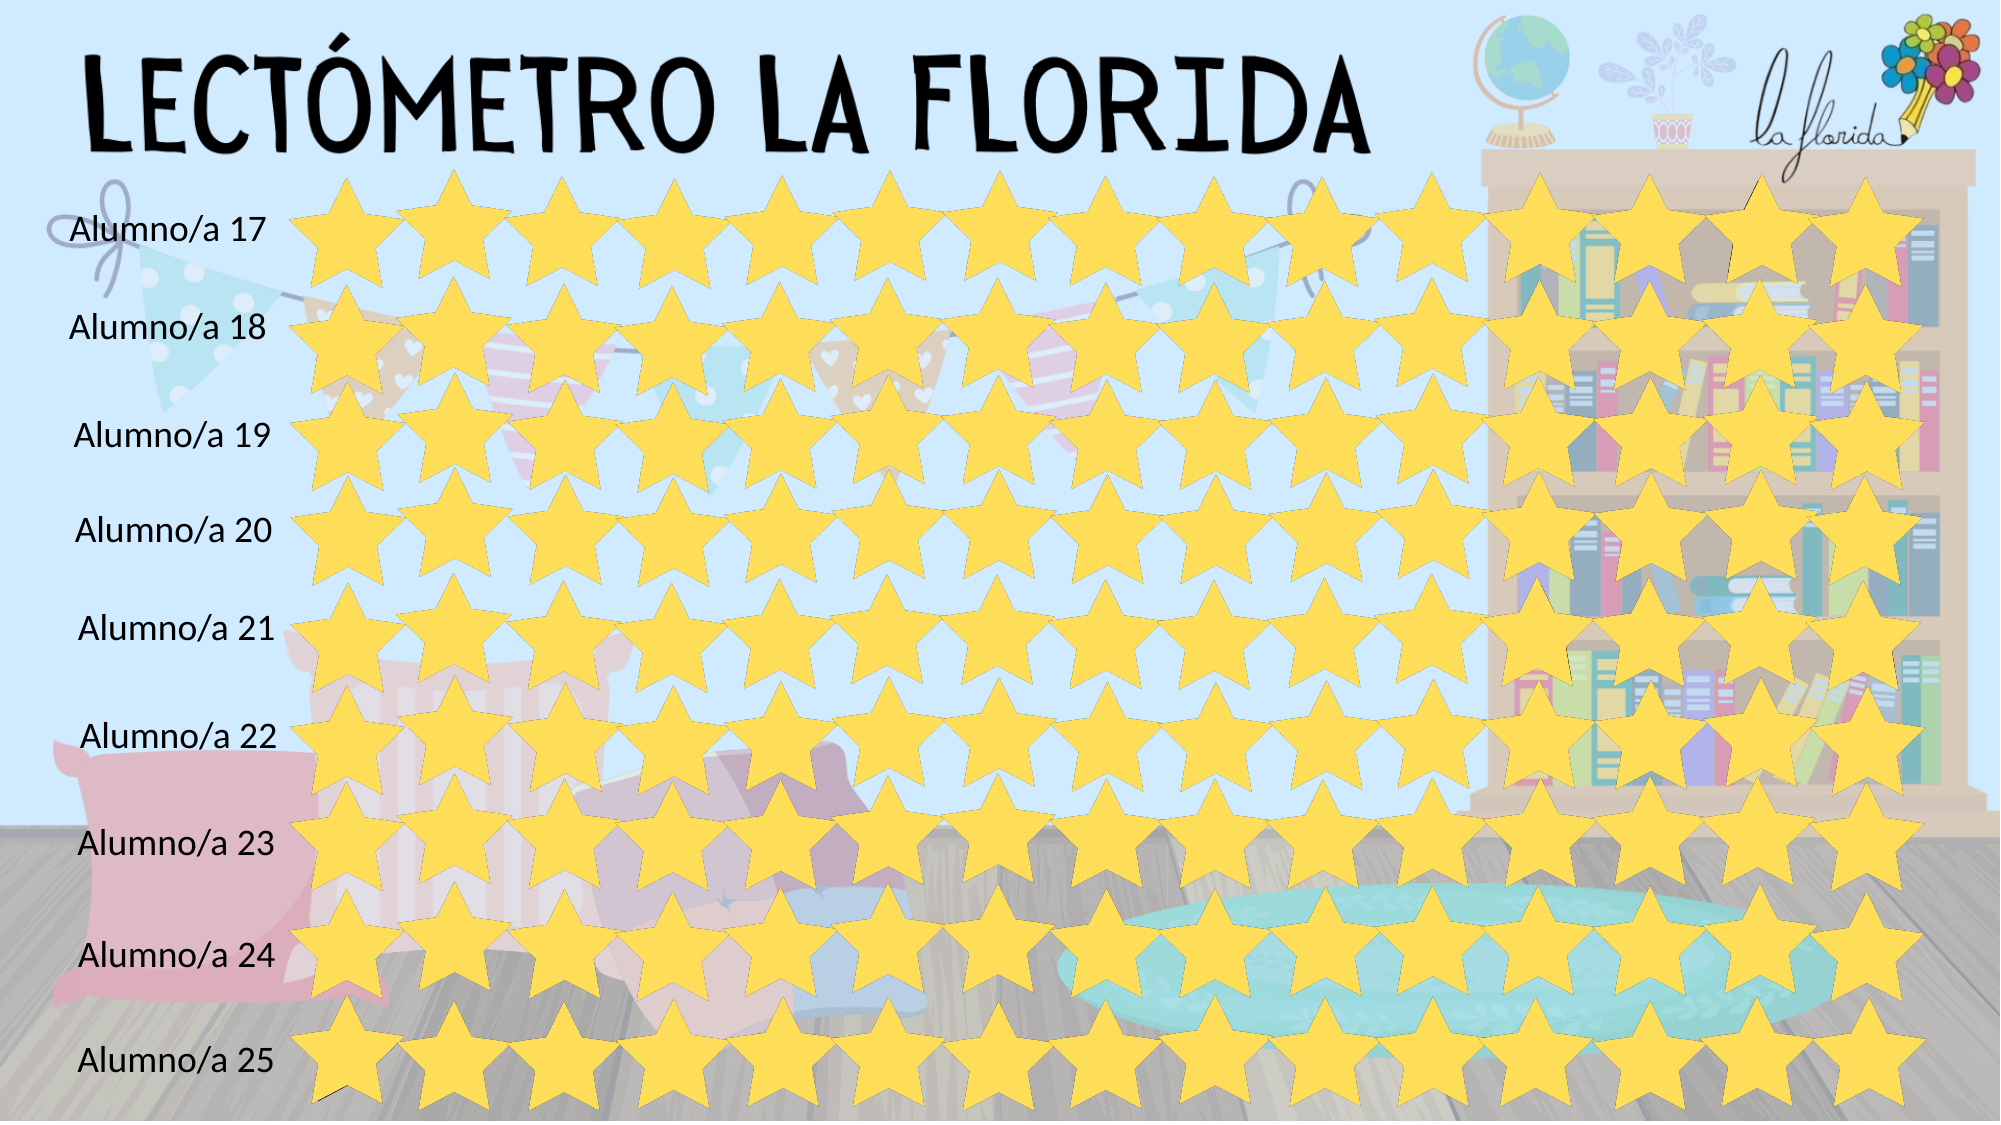

Alumno/a 17
Alumno/a 18
Alumno/a 19
Alumno/a 20
Alumno/a 21
Alumno/a 22
Alumno/a 23
Alumno/a 24
Alumno/a 25